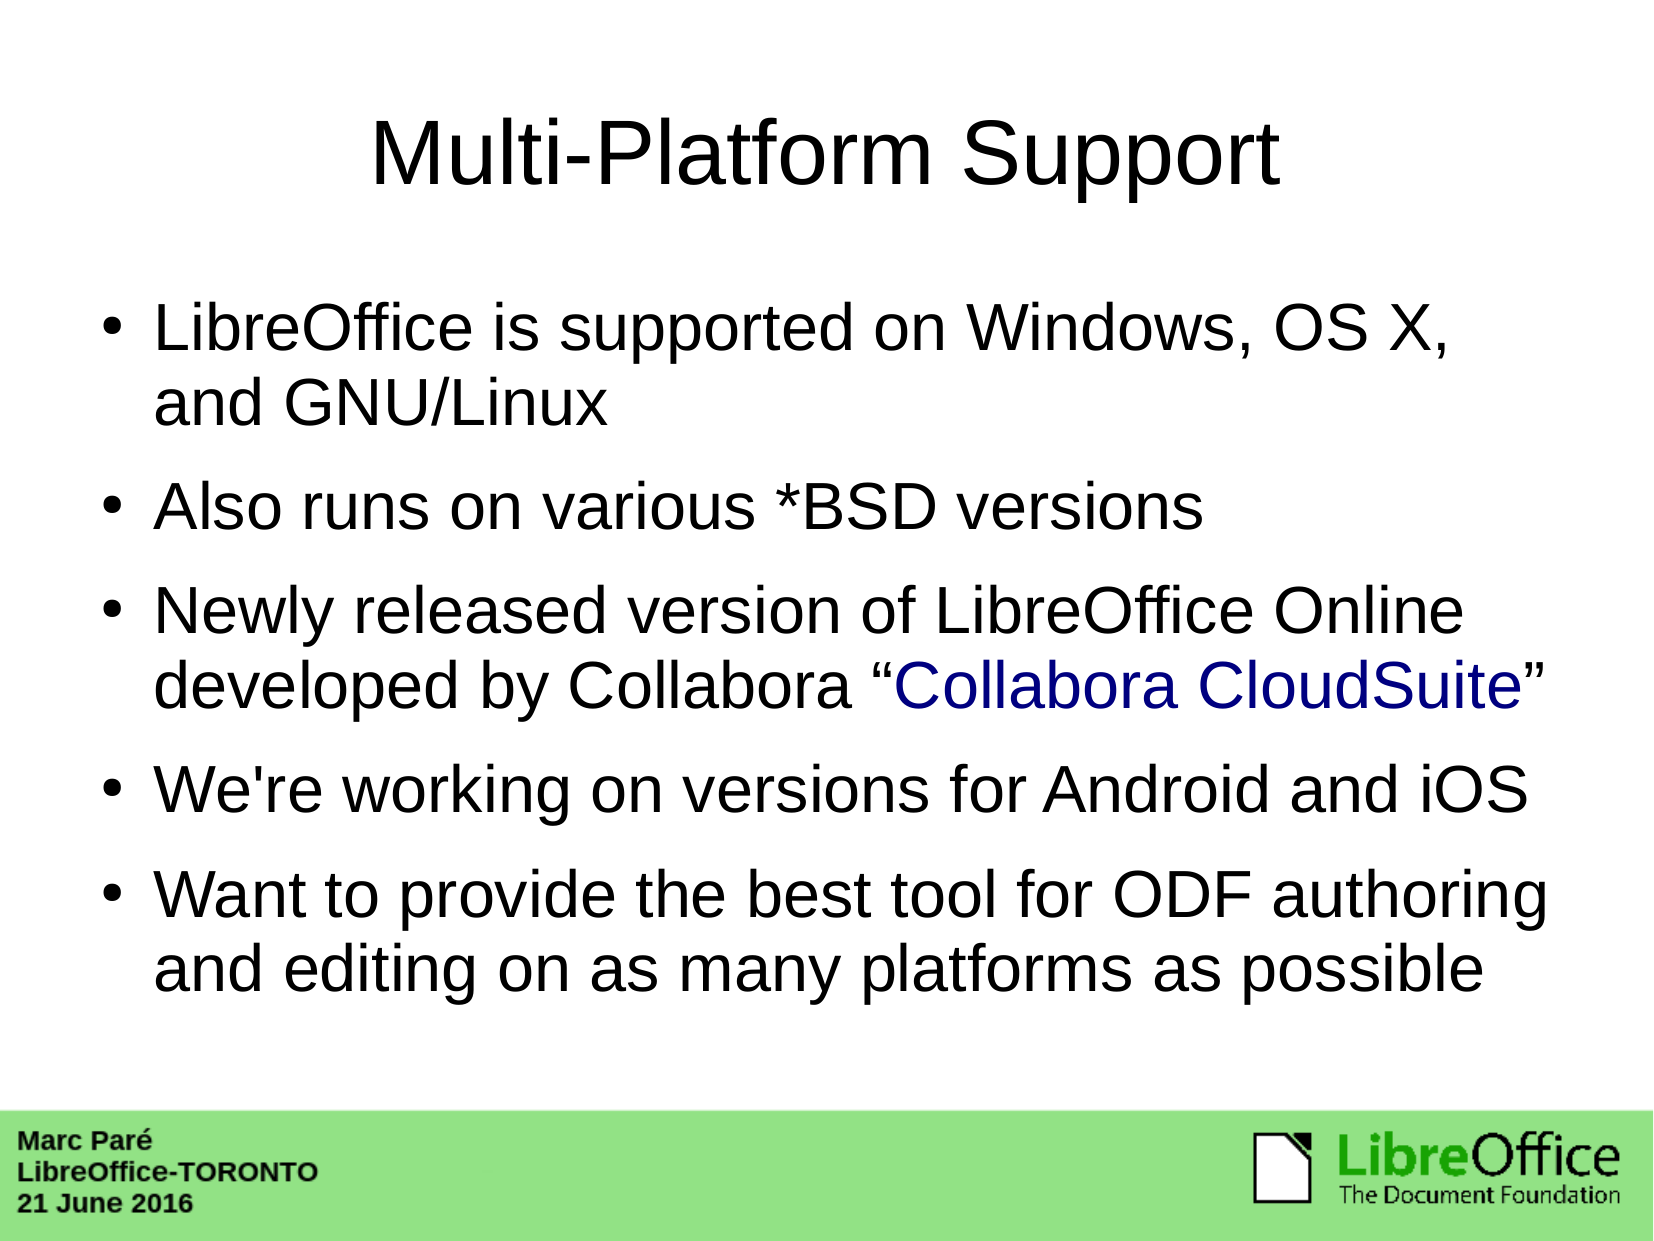

# Multi-Platform Support
LibreOffice is supported on Windows, OS X, and GNU/Linux
Also runs on various *BSD versions
Newly released version of LibreOffice Online developed by Collabora “Collabora CloudSuite”
We're working on versions for Android and iOS
Want to provide the best tool for ODF authoring and editing on as many platforms as possible